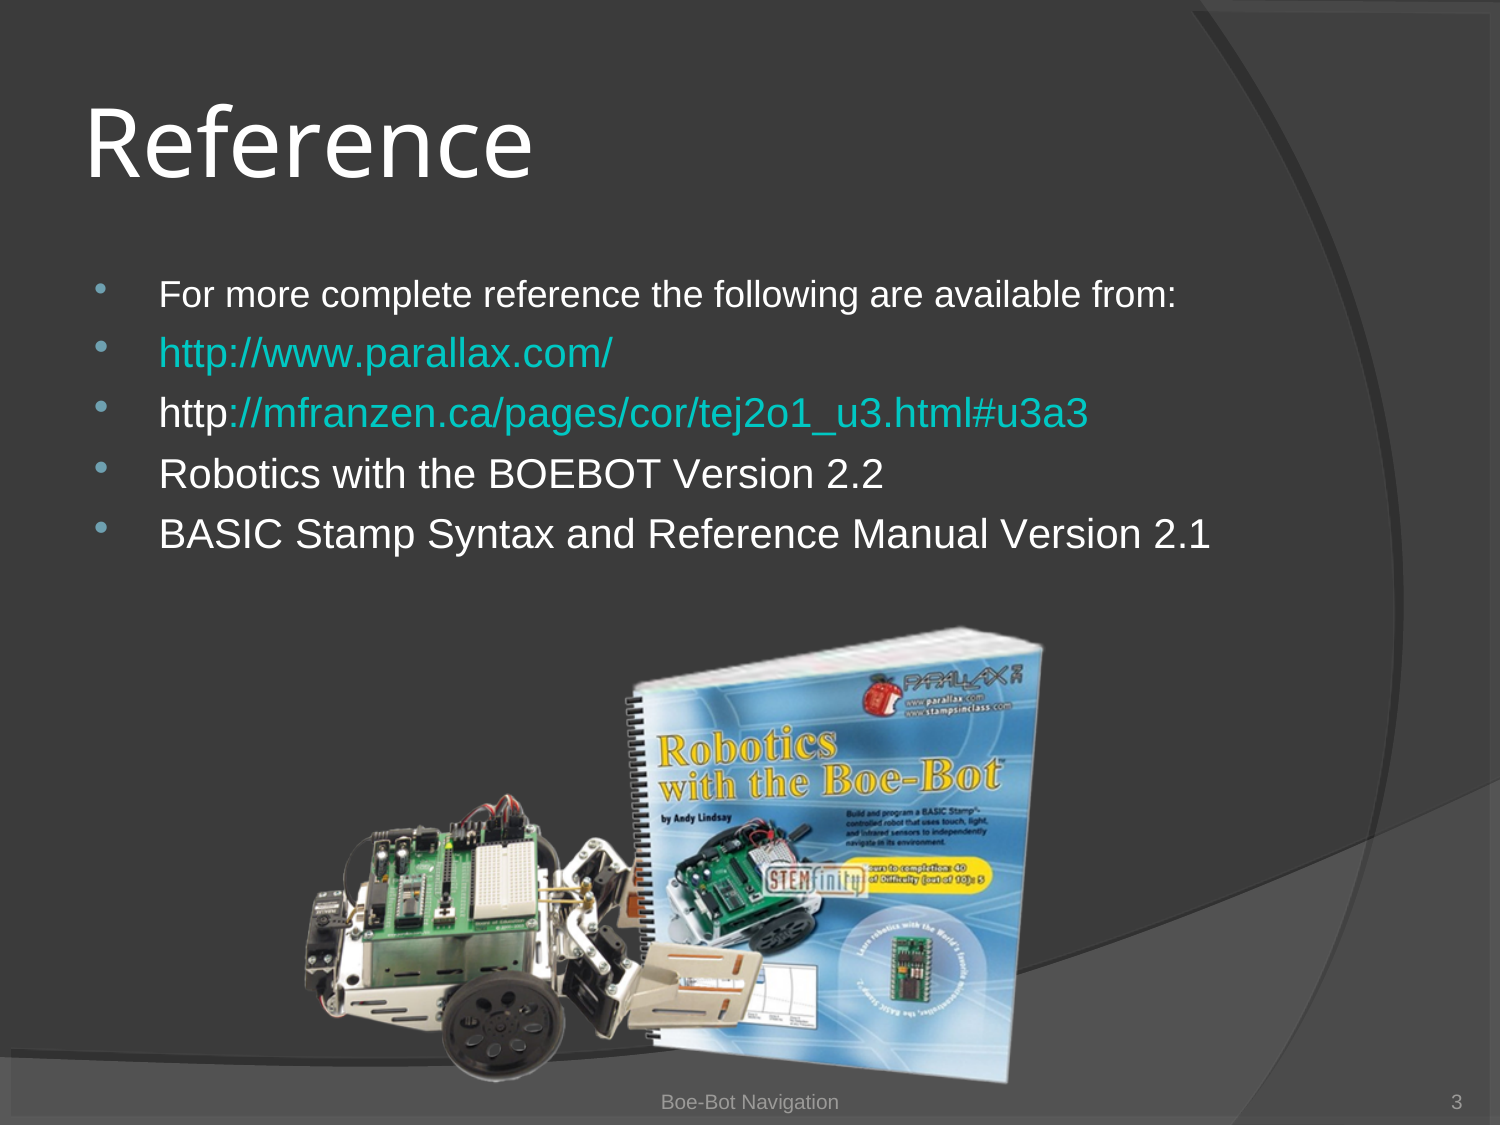

# Reference
For more complete reference the following are available from:
http://www.parallax.com/
http://mfranzen.ca/pages/cor/tej2o1_u3.html#u3a3
Robotics with the BOEBOT Version 2.2
BASIC Stamp Syntax and Reference Manual Version 2.1
Boe-Bot Navigation